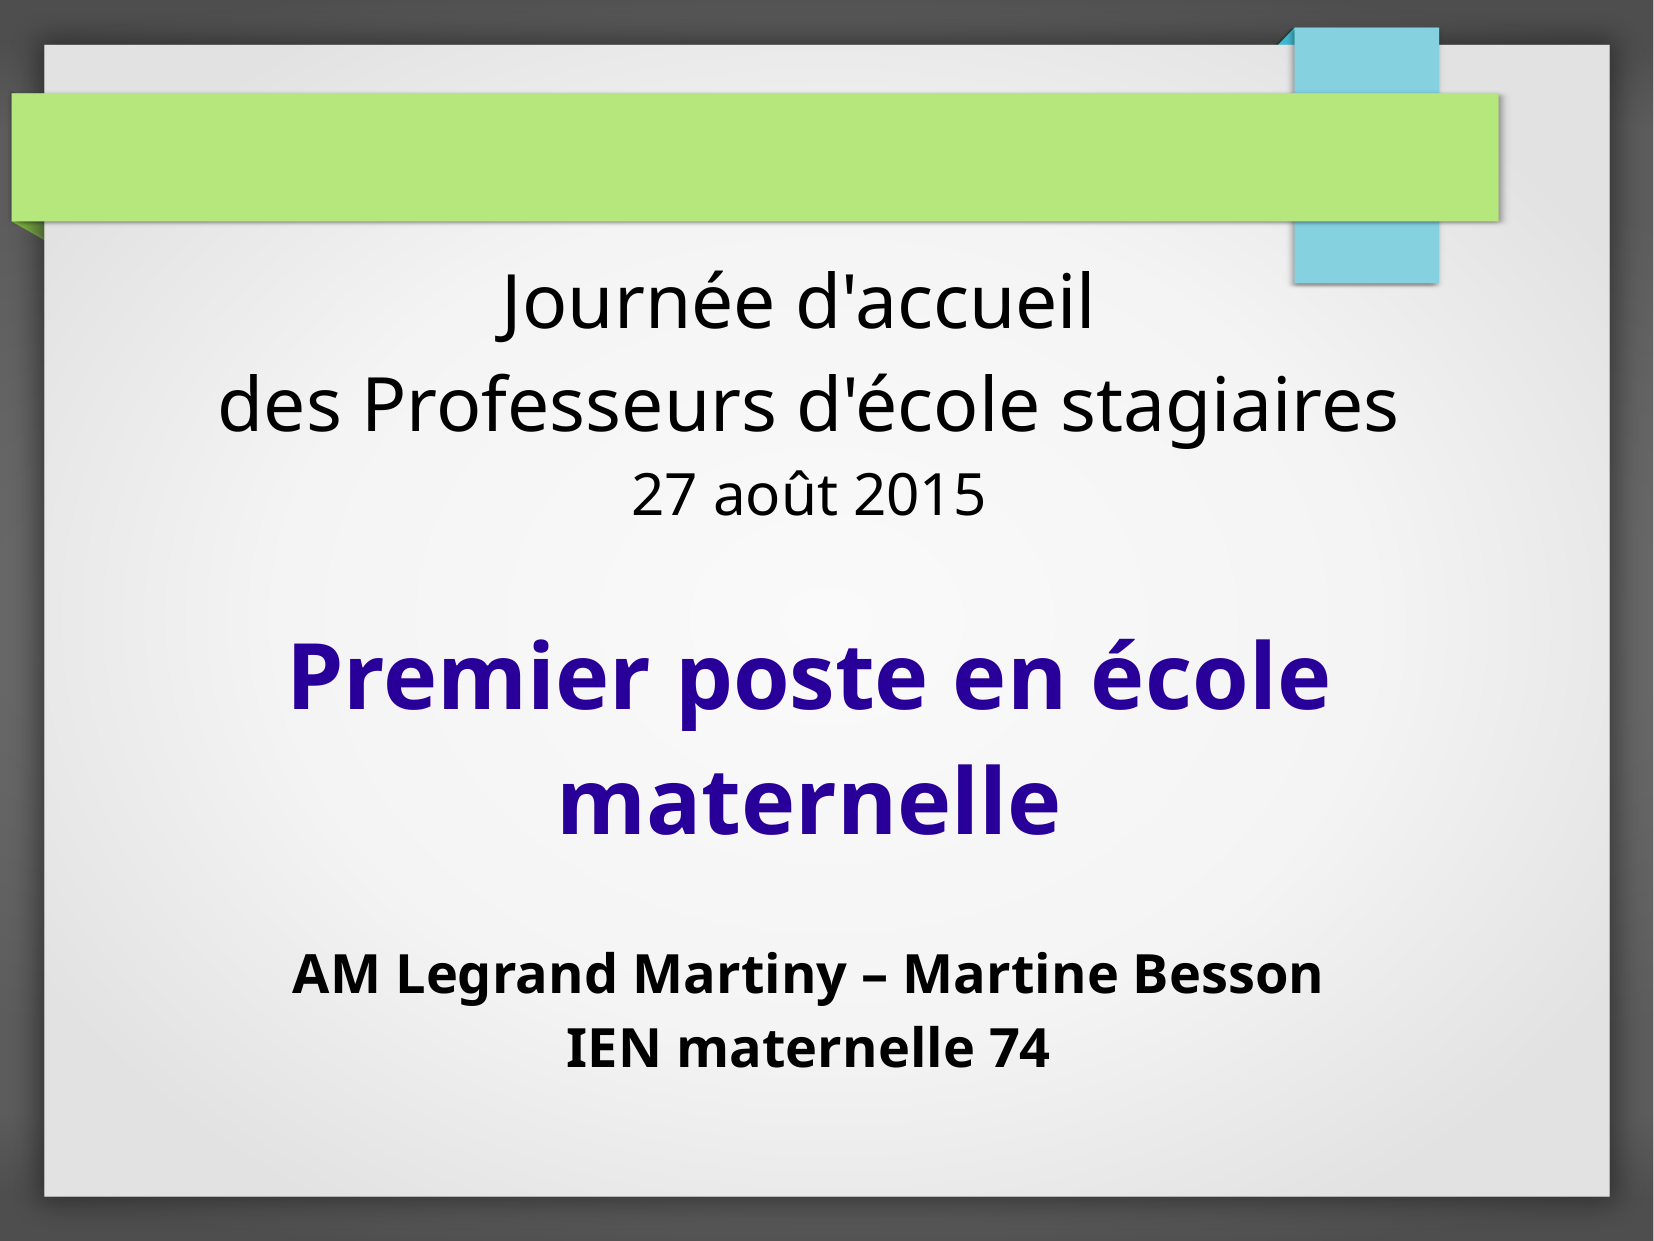

# Journée d'accueil
des Professeurs d'école stagiaires
27 août 2015
Premier poste en école maternelle
AM Legrand Martiny – Martine Besson
IEN maternelle 74